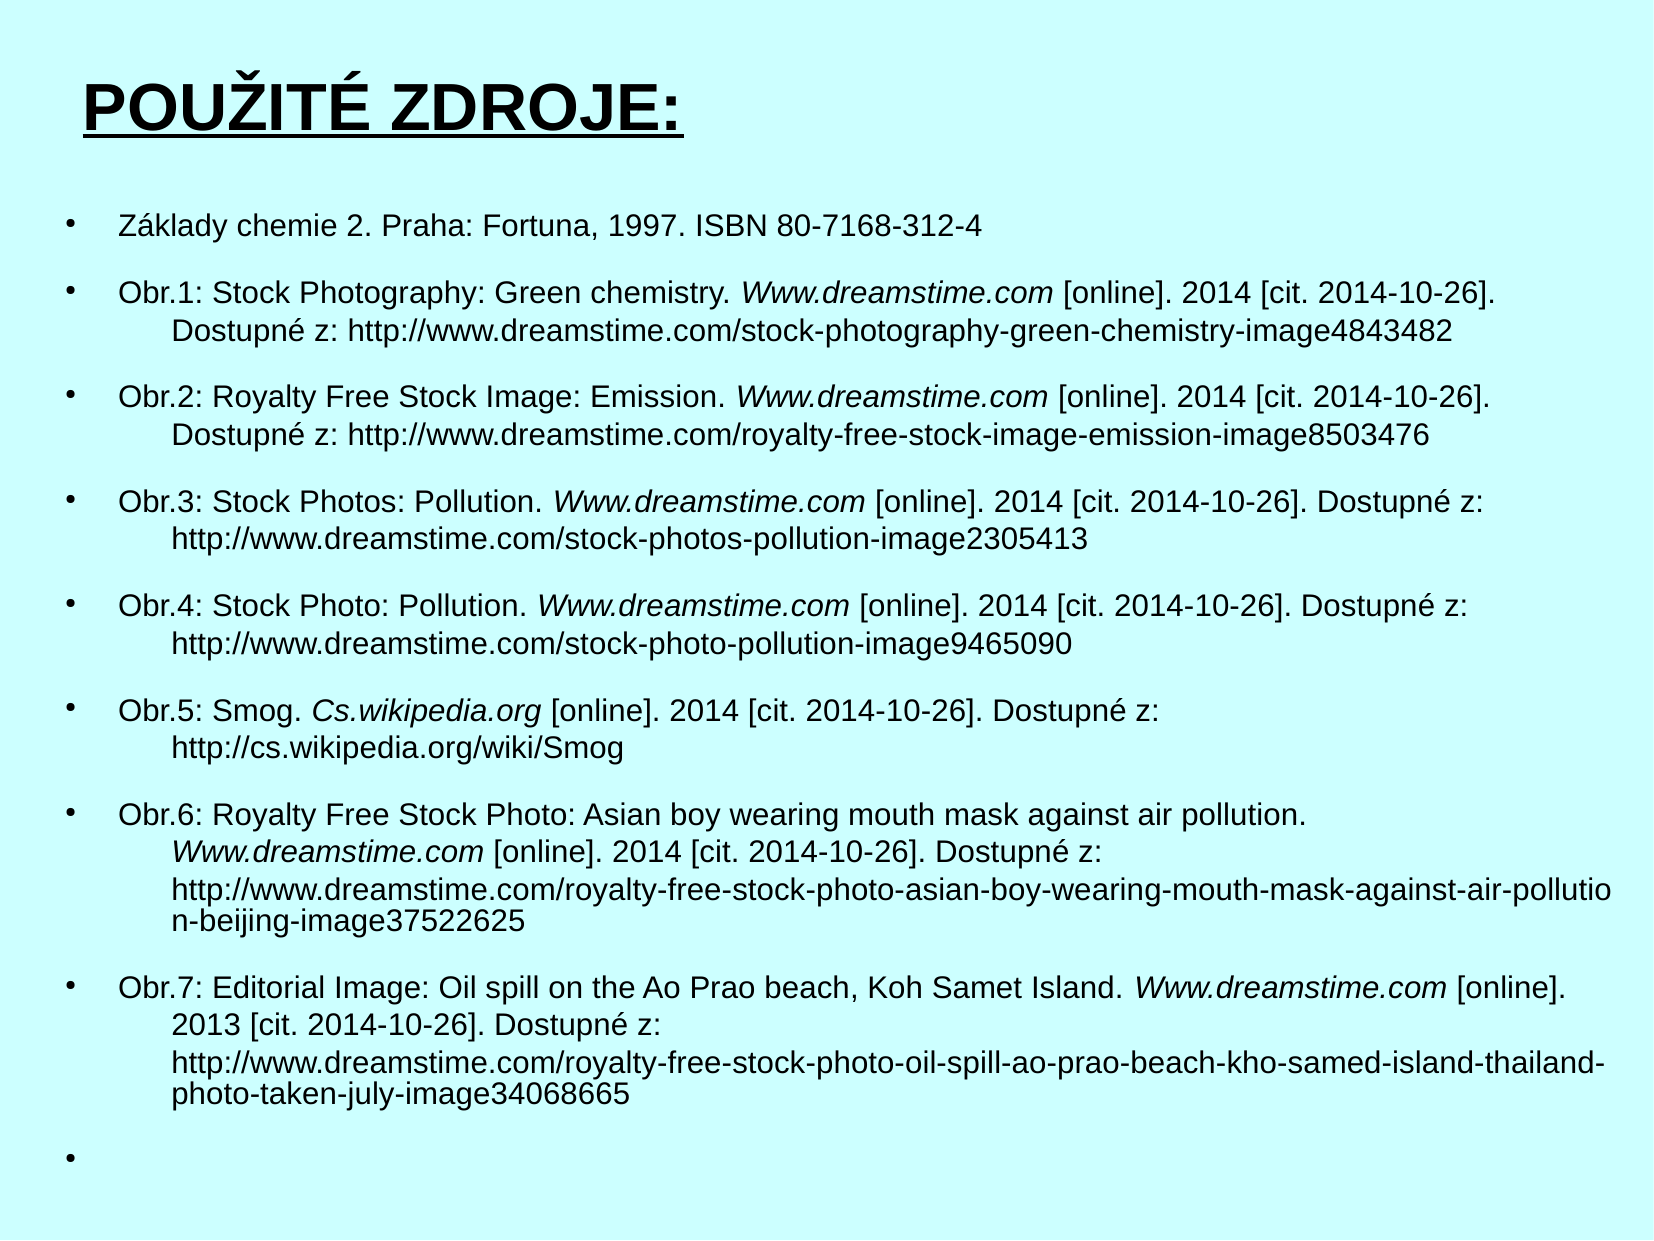

# POUŽITÉ ZDROJE:
Základy chemie 2. Praha: Fortuna, 1997. ISBN 80-7168-312-4
Obr.1: Stock Photography: Green chemistry. Www.dreamstime.com [online]. 2014 [cit. 2014-10-26]. Dostupné z: http://www.dreamstime.com/stock-photography-green-chemistry-image4843482
Obr.2: Royalty Free Stock Image: Emission. Www.dreamstime.com [online]. 2014 [cit. 2014-10-26]. Dostupné z: http://www.dreamstime.com/royalty-free-stock-image-emission-image8503476
Obr.3: Stock Photos: Pollution. Www.dreamstime.com [online]. 2014 [cit. 2014-10-26]. Dostupné z: http://www.dreamstime.com/stock-photos-pollution-image2305413
Obr.4: Stock Photo: Pollution. Www.dreamstime.com [online]. 2014 [cit. 2014-10-26]. Dostupné z: http://www.dreamstime.com/stock-photo-pollution-image9465090
Obr.5: Smog. Cs.wikipedia.org [online]. 2014 [cit. 2014-10-26]. Dostupné z: http://cs.wikipedia.org/wiki/Smog
Obr.6: Royalty Free Stock Photo: Asian boy wearing mouth mask against air pollution. Www.dreamstime.com [online]. 2014 [cit. 2014-10-26]. Dostupné z: http://www.dreamstime.com/royalty-free-stock-photo-asian-boy-wearing-mouth-mask-against-air-pollution-beijing-image37522625
Obr.7: Editorial Image: Oil spill on the Ao Prao beach, Koh Samet Island. Www.dreamstime.com [online]. 2013 [cit. 2014-10-26]. Dostupné z: http://www.dreamstime.com/royalty-free-stock-photo-oil-spill-ao-prao-beach-kho-samed-island-thailand-photo-taken-july-image34068665